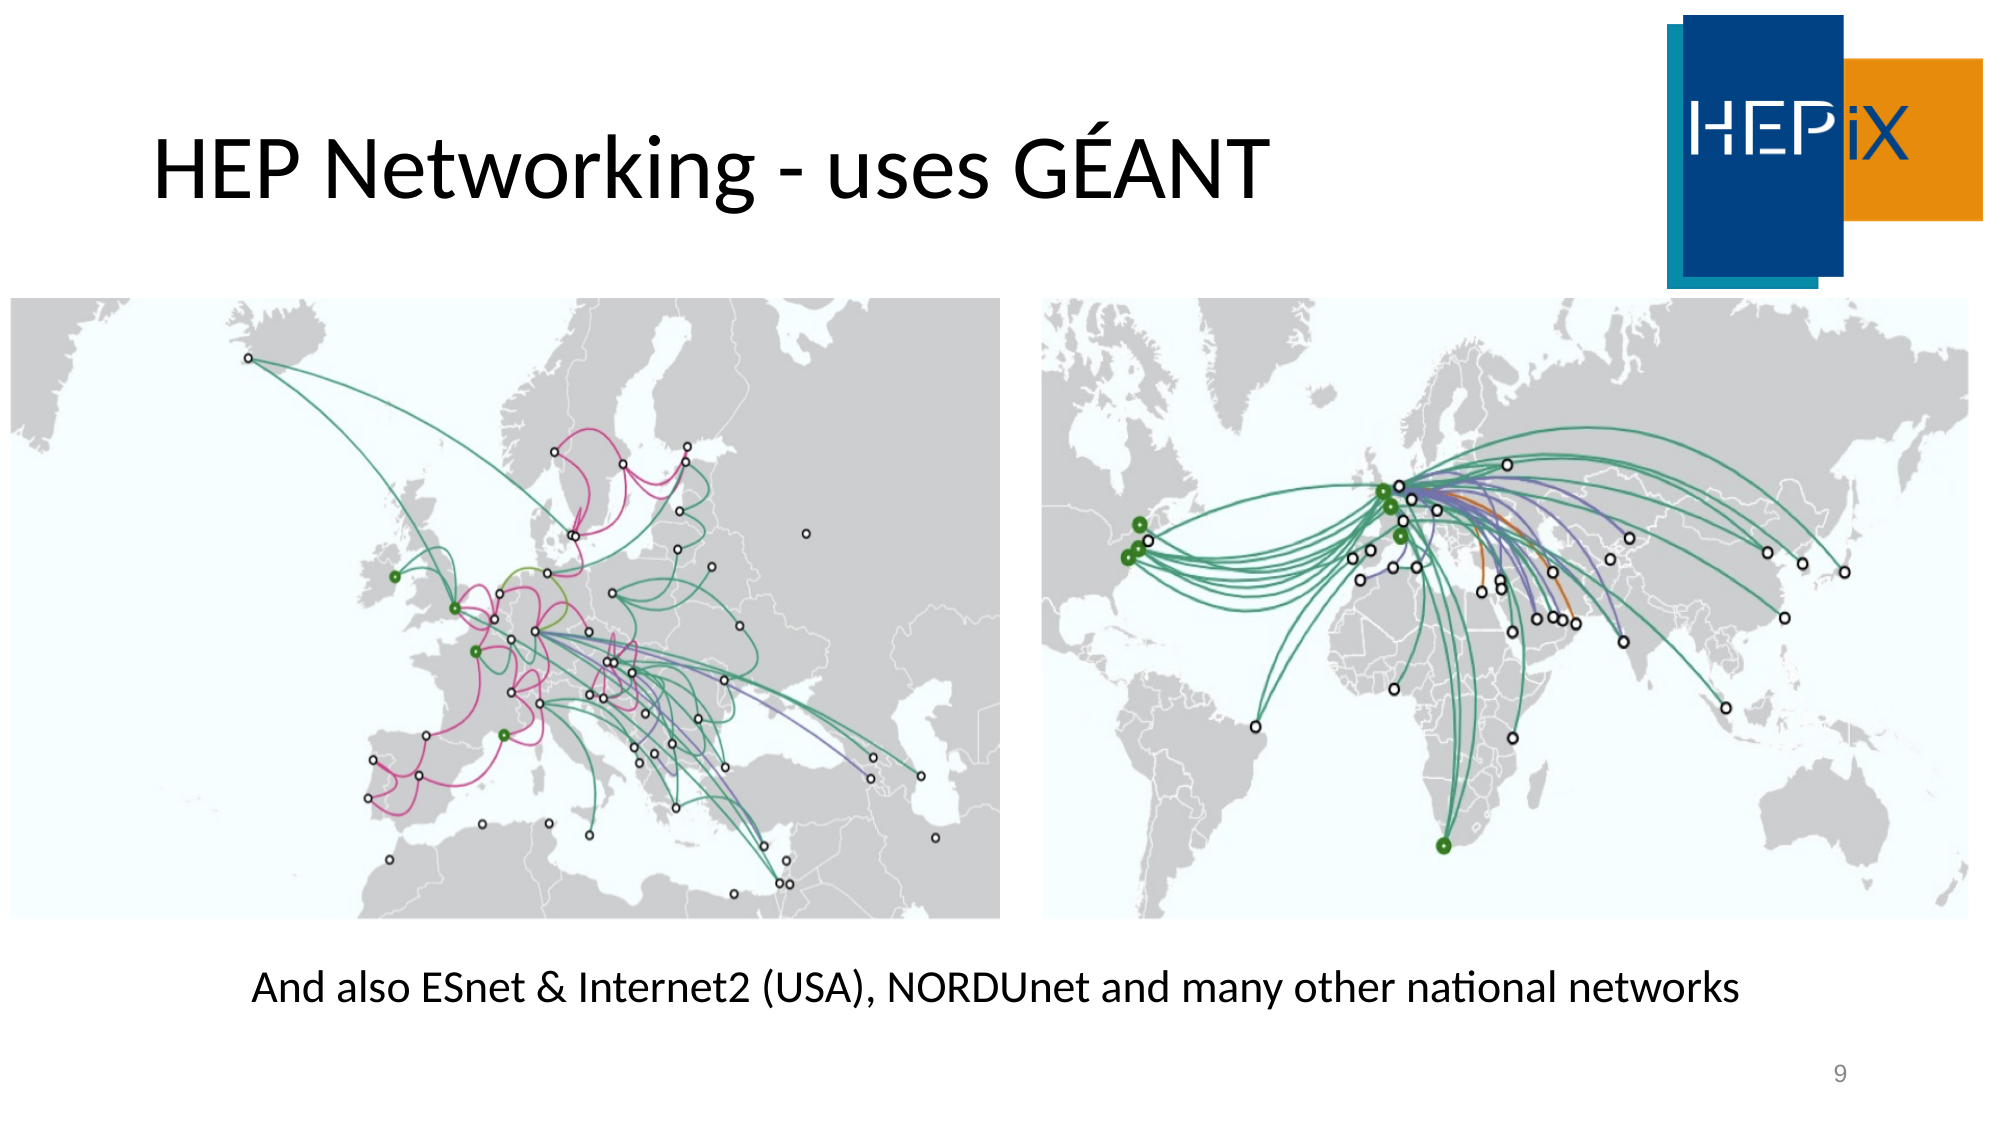

# HEP Networking - uses GÉANT
And also ESnet & Internet2 (USA), NORDUnet and many other national networks